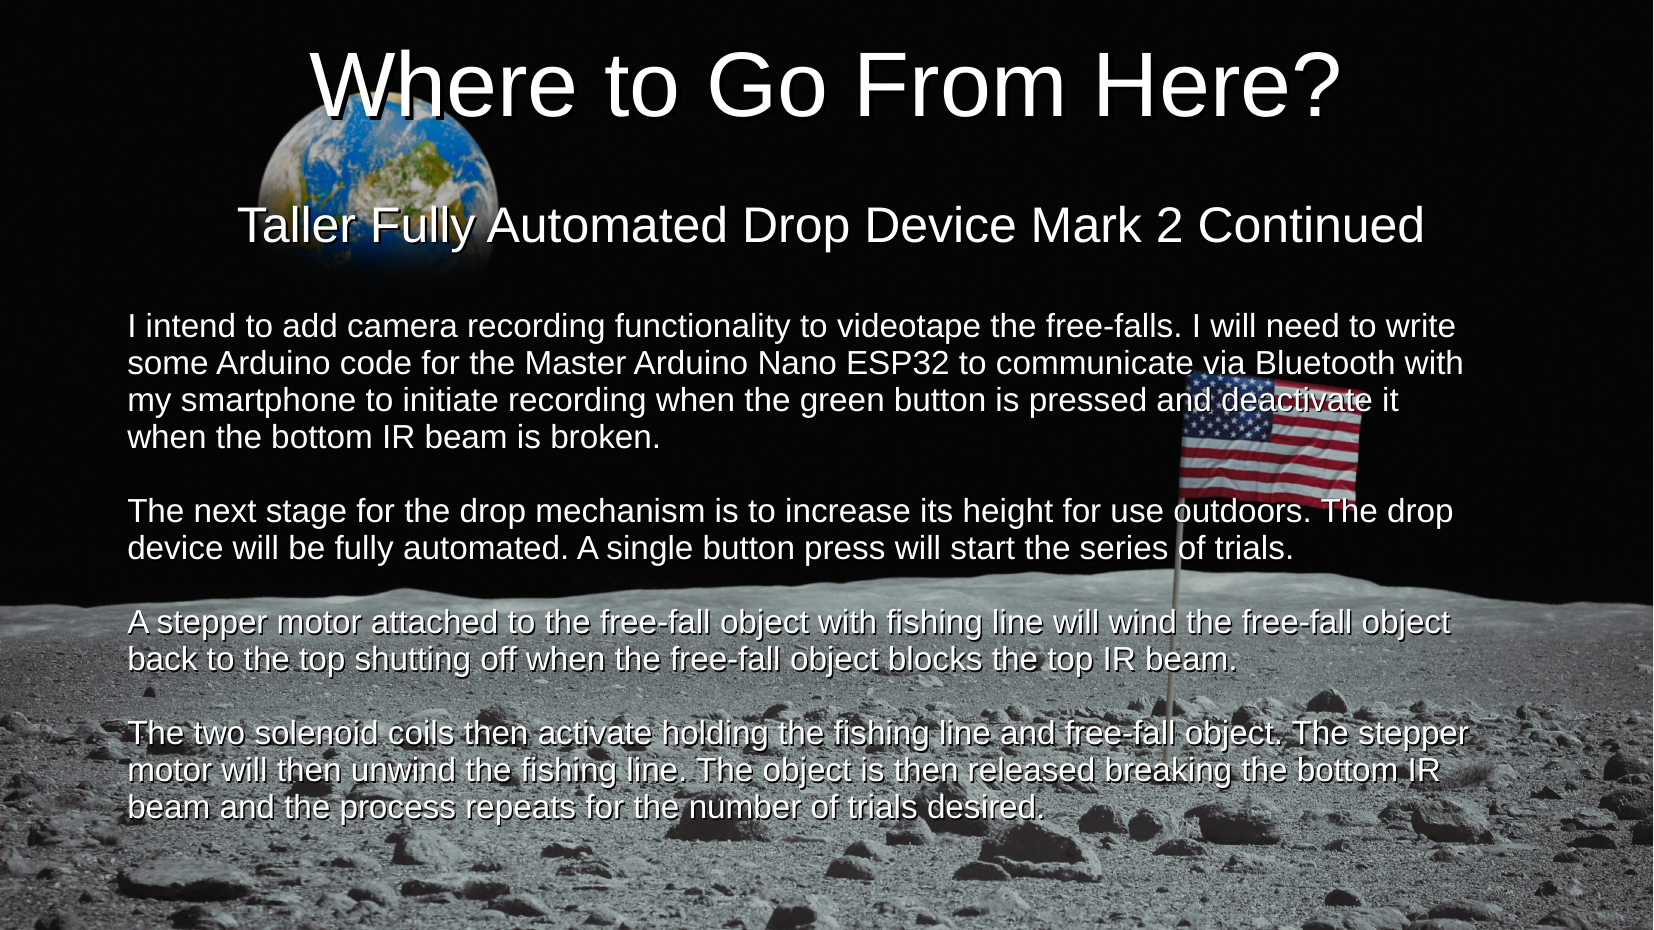

# Where to Go From Here?
Taller Fully Automated Drop Device Mark 2 Continued
I intend to add camera recording functionality to videotape the free-falls. I will need to write some Arduino code for the Master Arduino Nano ESP32 to communicate via Bluetooth with my smartphone to initiate recording when the green button is pressed and deactivate it when the bottom IR beam is broken.
The next stage for the drop mechanism is to increase its height for use outdoors. The drop device will be fully automated. A single button press will start the series of trials.
A stepper motor attached to the free-fall object with fishing line will wind the free-fall object back to the top shutting off when the free-fall object blocks the top IR beam.
The two solenoid coils then activate holding the fishing line and free-fall object. The stepper motor will then unwind the fishing line. The object is then released breaking the bottom IR beam and the process repeats for the number of trials desired.